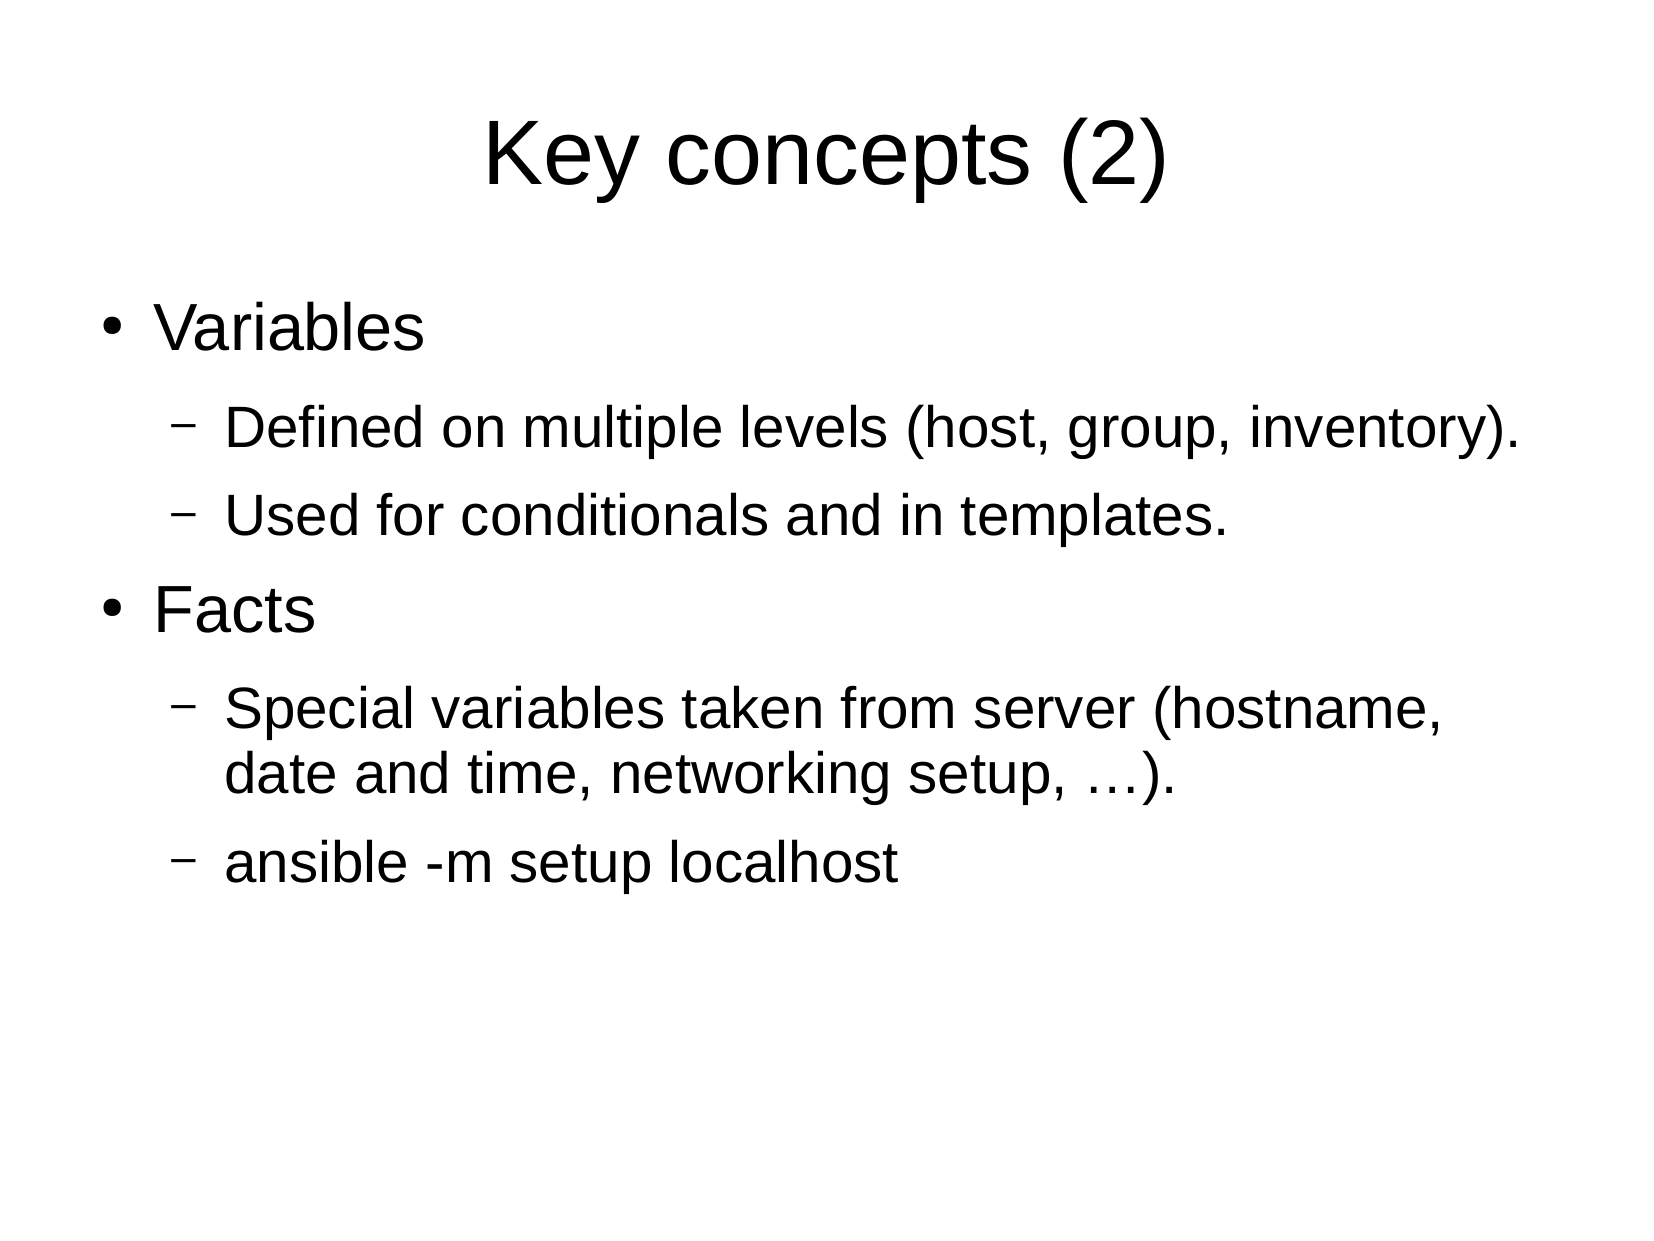

# Key concepts (2)
Variables
Defined on multiple levels (host, group, inventory).
Used for conditionals and in templates.
Facts
Special variables taken from server (hostname, date and time, networking setup, …).
ansible -m setup localhost